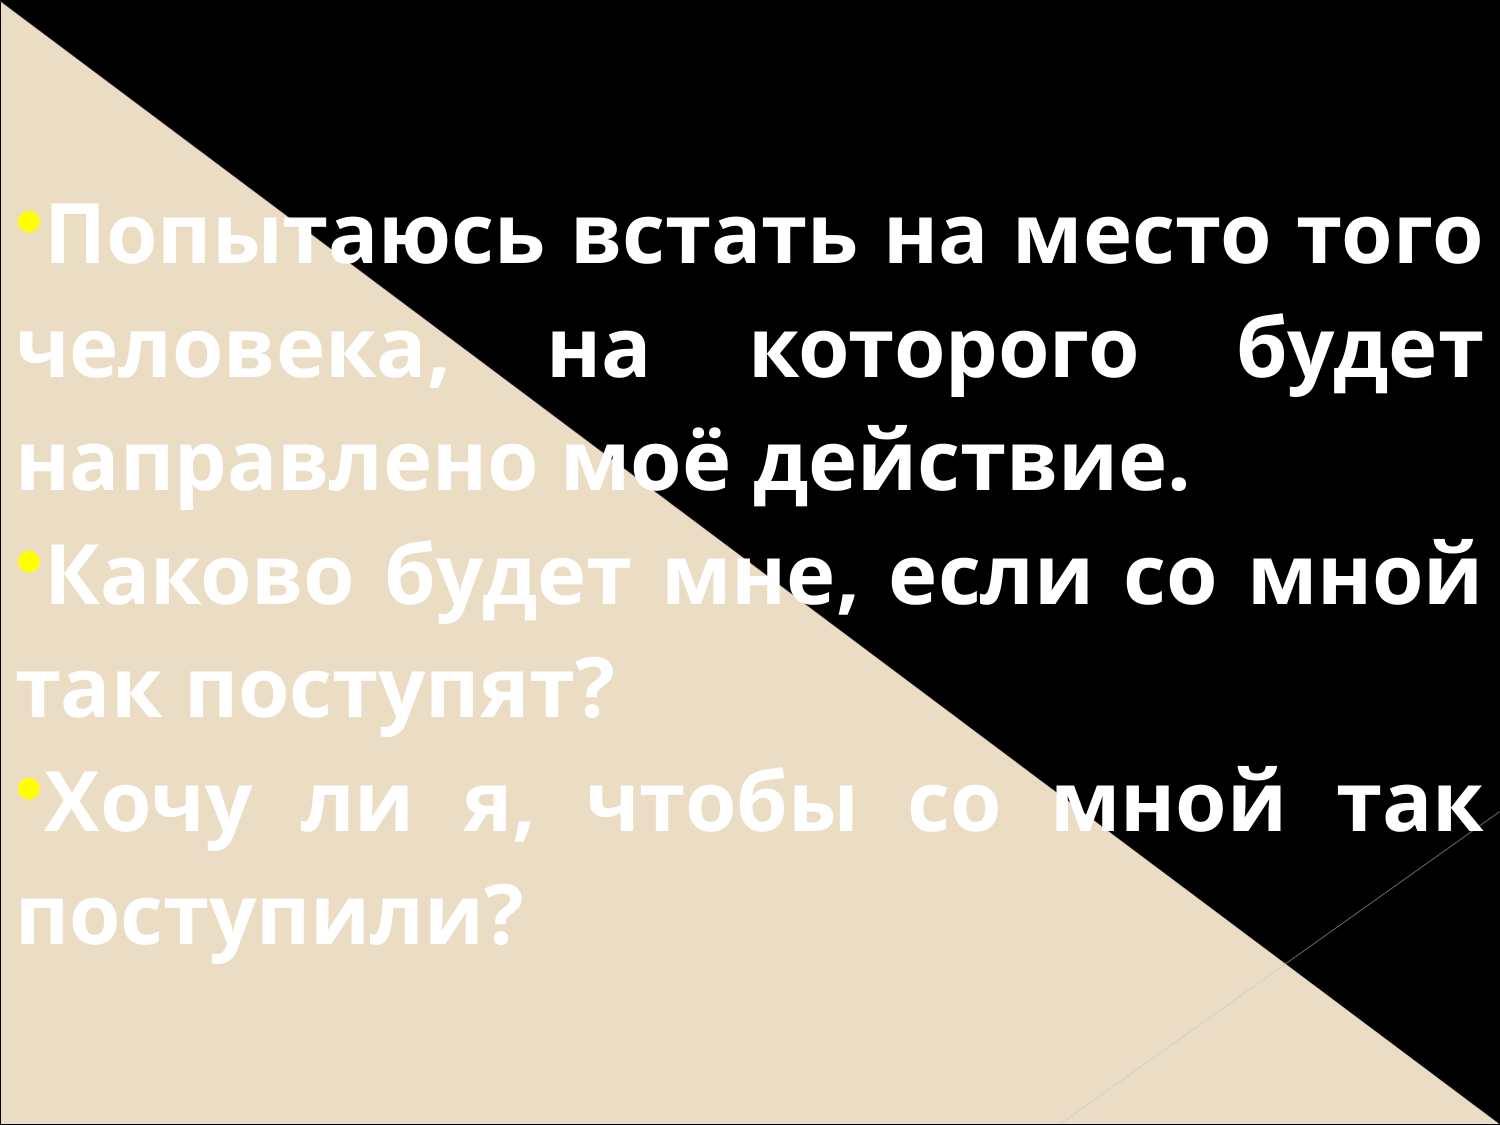

Попытаюсь встать на место того человека, на которого будет направлено моё действие.
Каково будет мне, если со мной так поступят?
Хочу ли я, чтобы со мной так поступили?